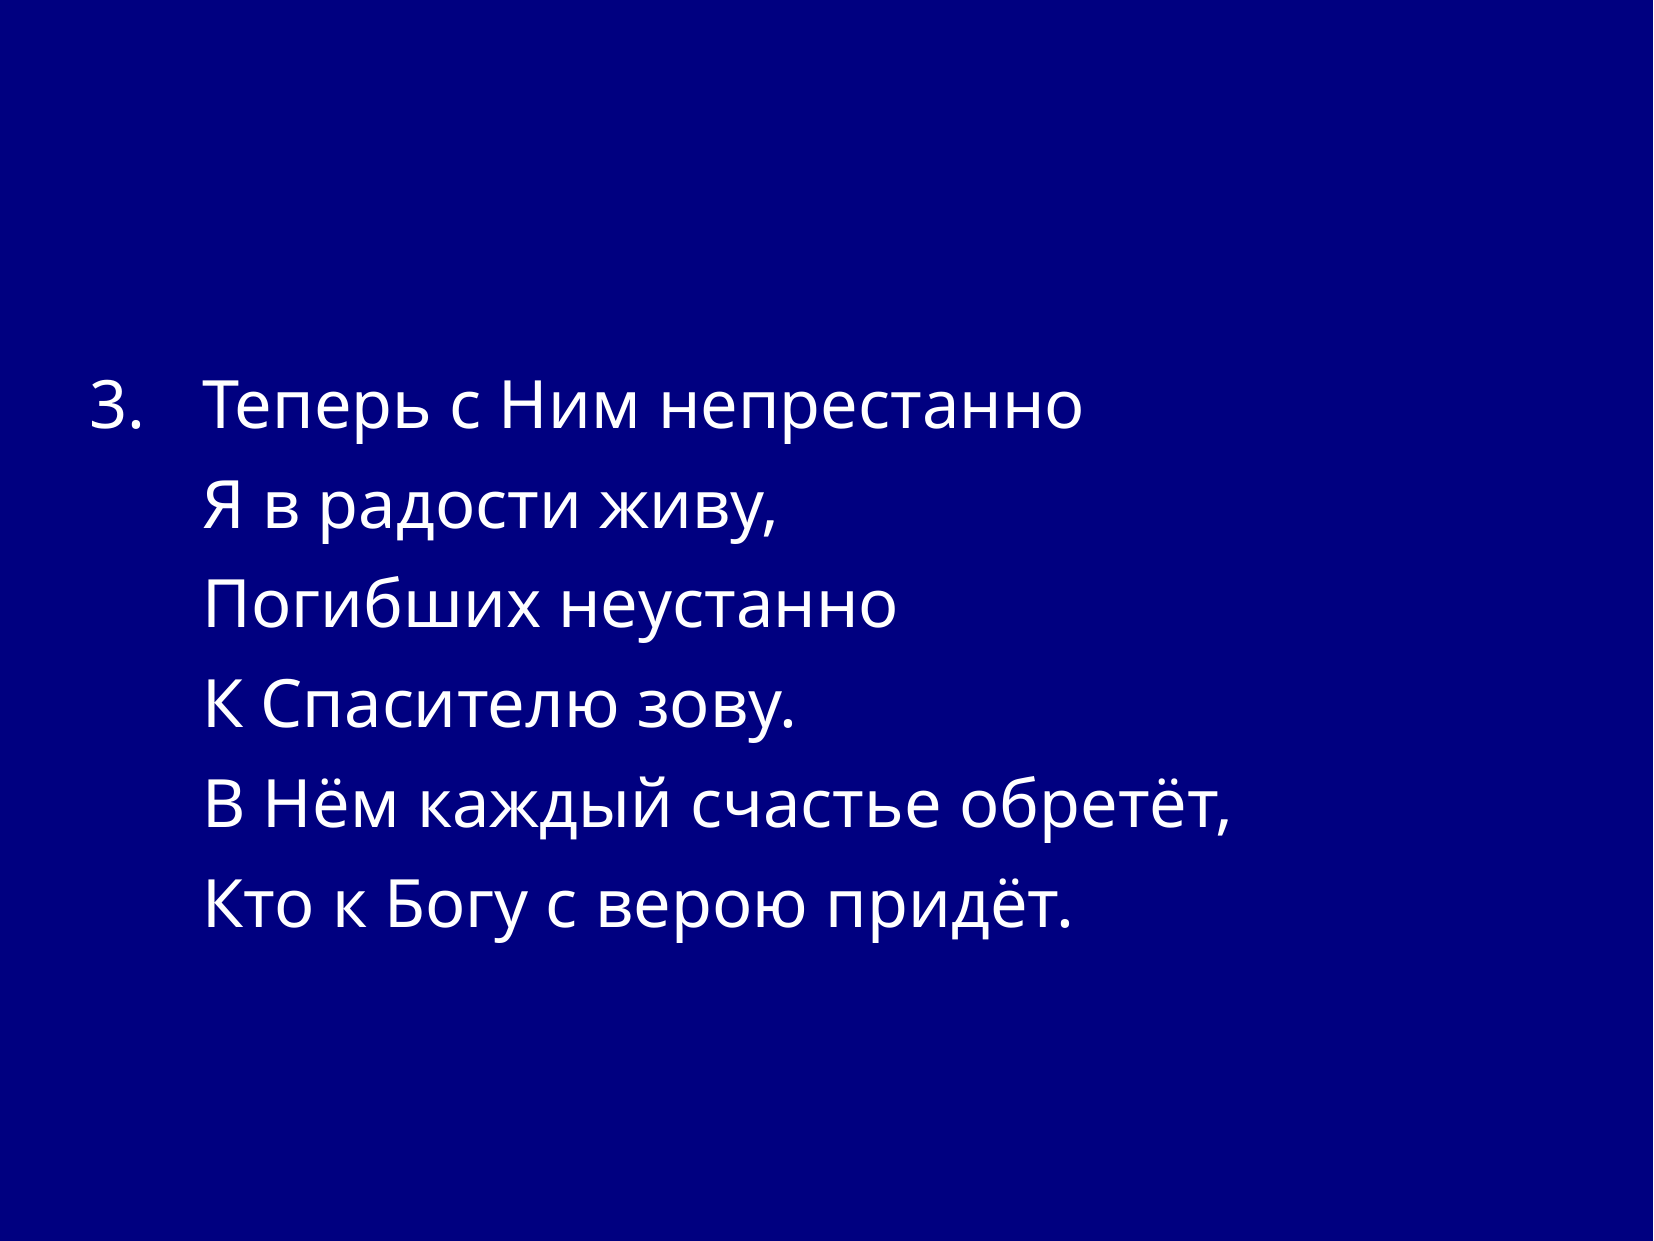

3.	Теперь с Ним непрестанно
	Я в радости живу,
	Погибших неустанно
	К Спасителю зову.
	В Нём каждый счастье обретёт,
	Кто к Богу с верою придёт.